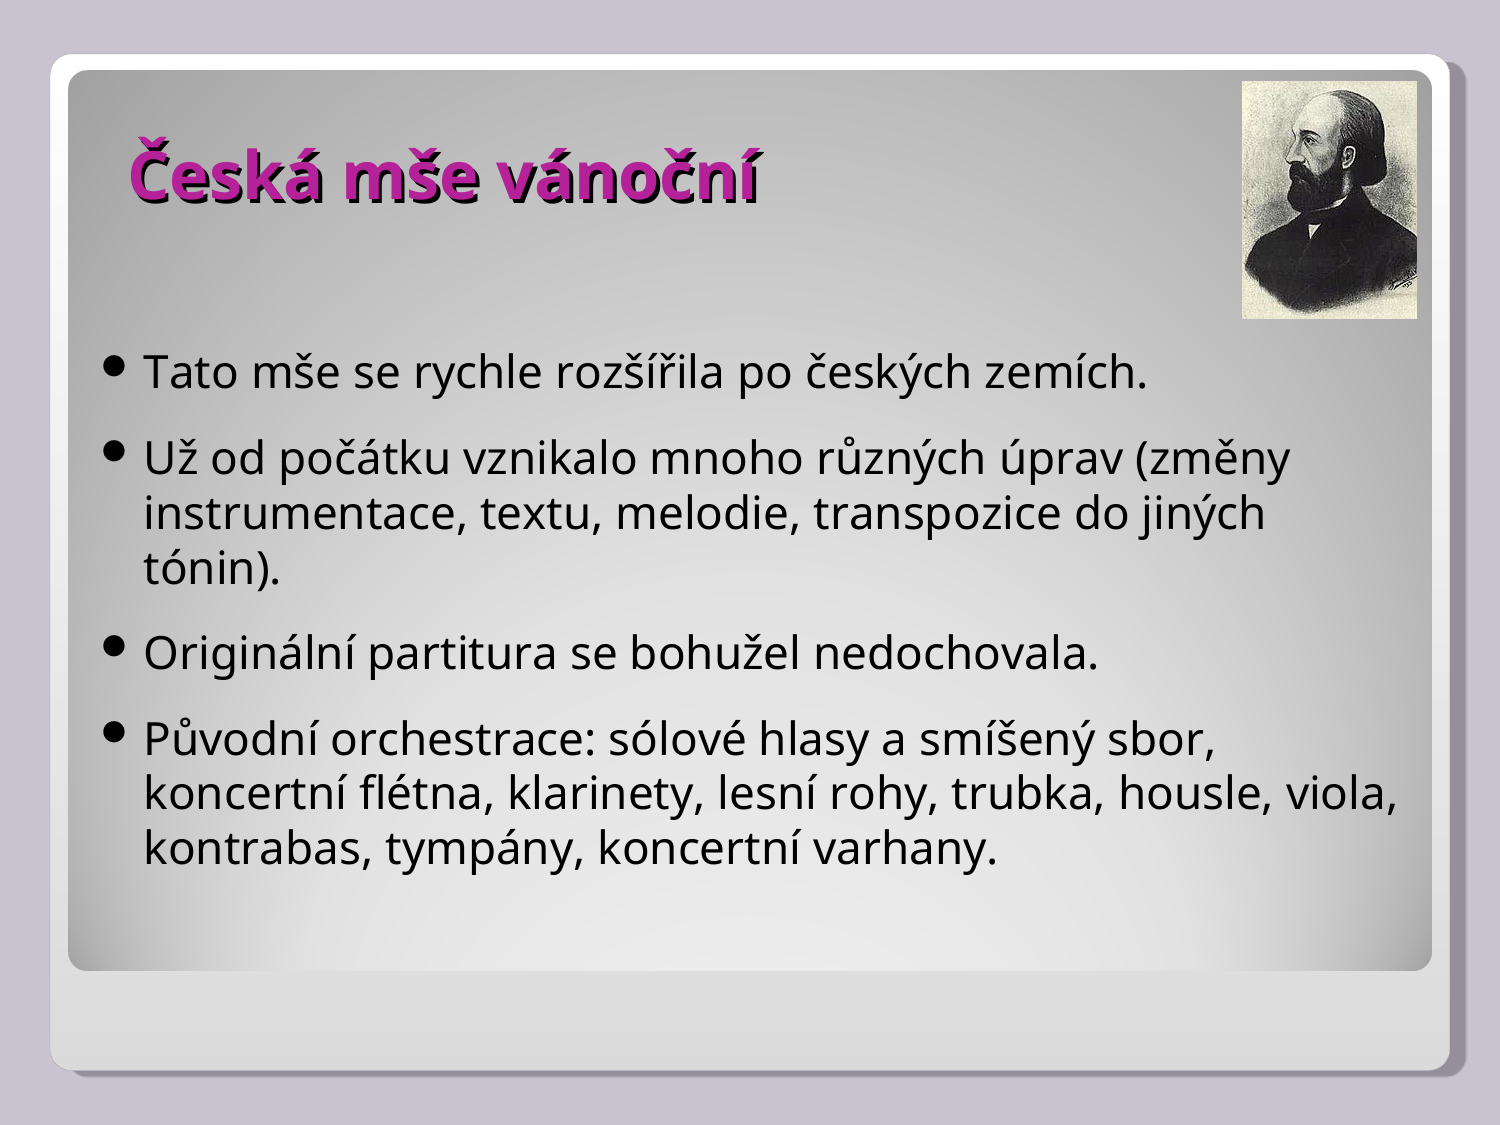

Česká mše vánoční
# Tato mše se rychle rozšířila po českých zemích.
Už od počátku vznikalo mnoho různých úprav (změny instrumentace, textu, melodie, transpozice do jiných tónin).
Originální partitura se bohužel nedochovala.
Původní orchestrace: sólové hlasy a smíšený sbor, koncertní flétna, klarinety, lesní rohy, trubka, housle, viola, kontrabas, tympány, koncertní varhany.